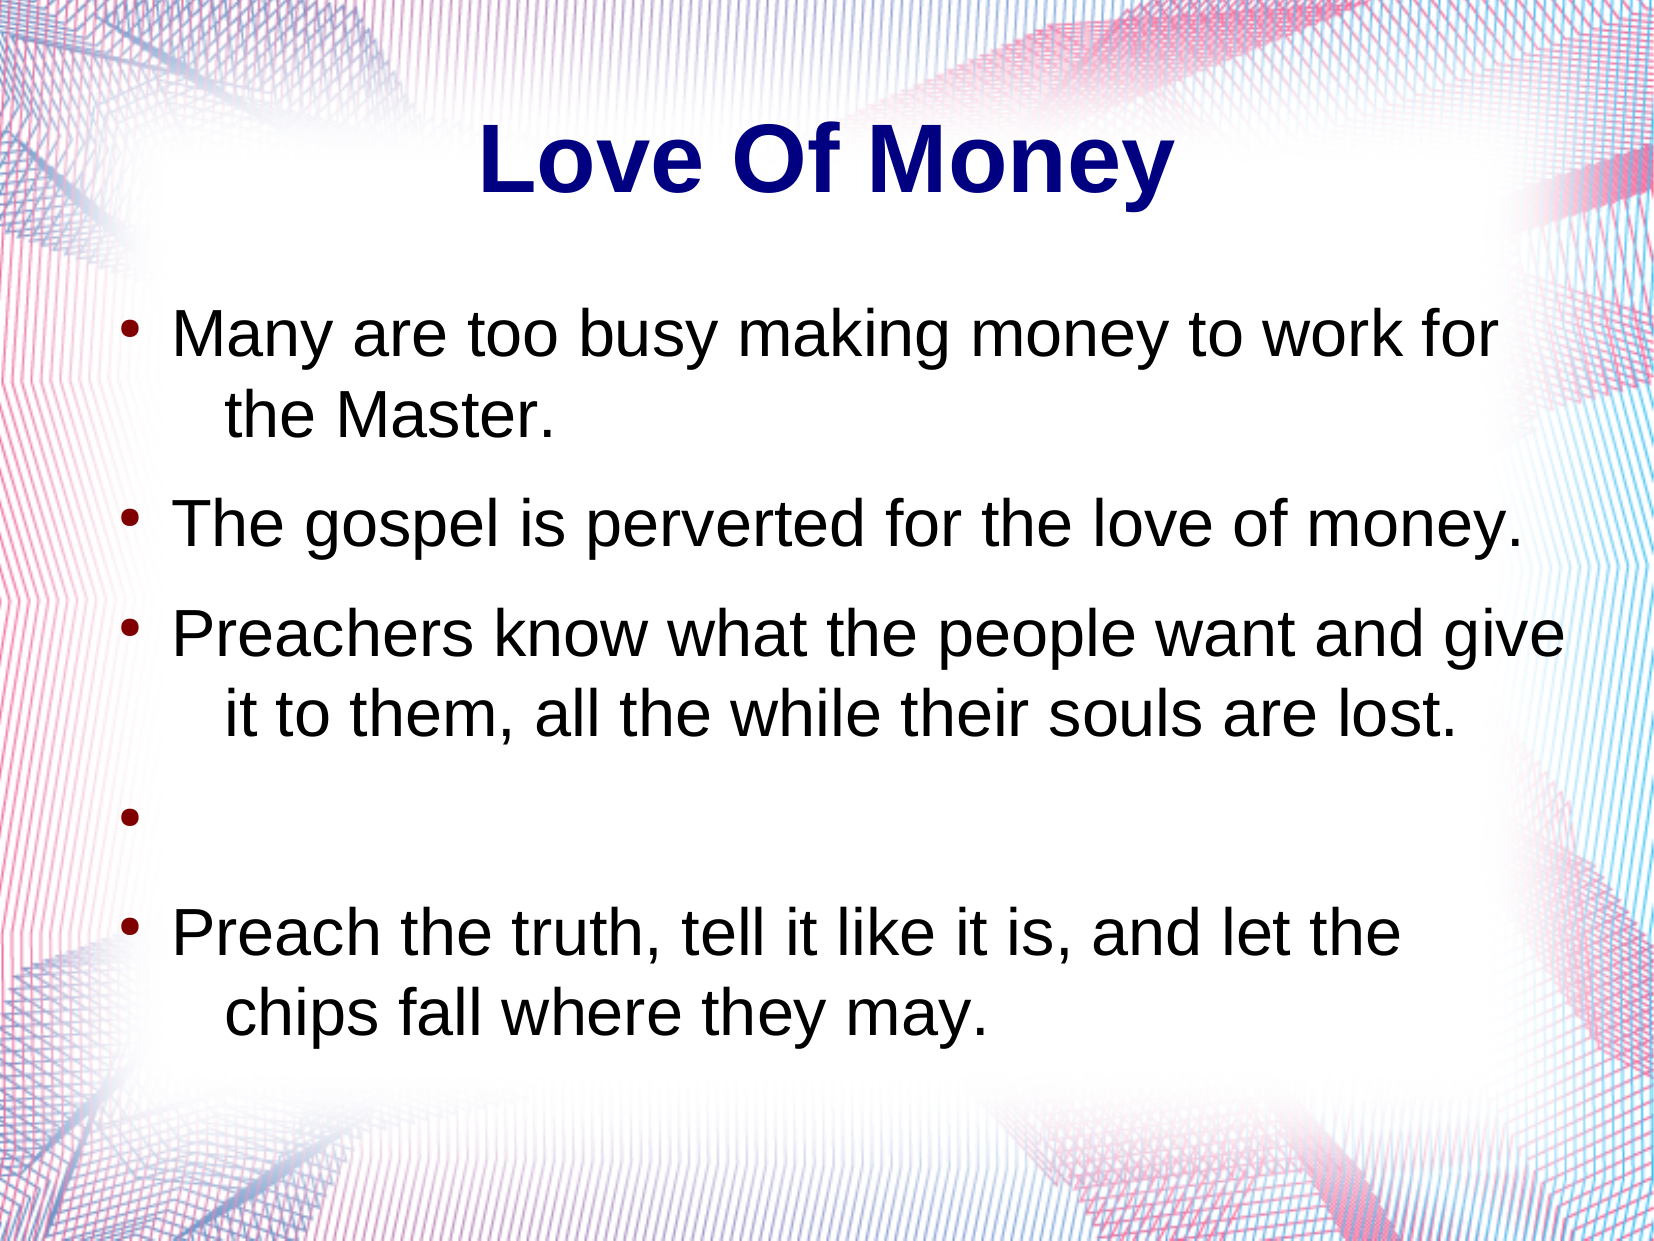

# Love Of Money
Many are too busy making money to work for the Master.
The gospel is perverted for the love of money.
Preachers know what the people want and give it to them, all the while their souls are lost.
Preach the truth, tell it like it is, and let the chips fall where they may.